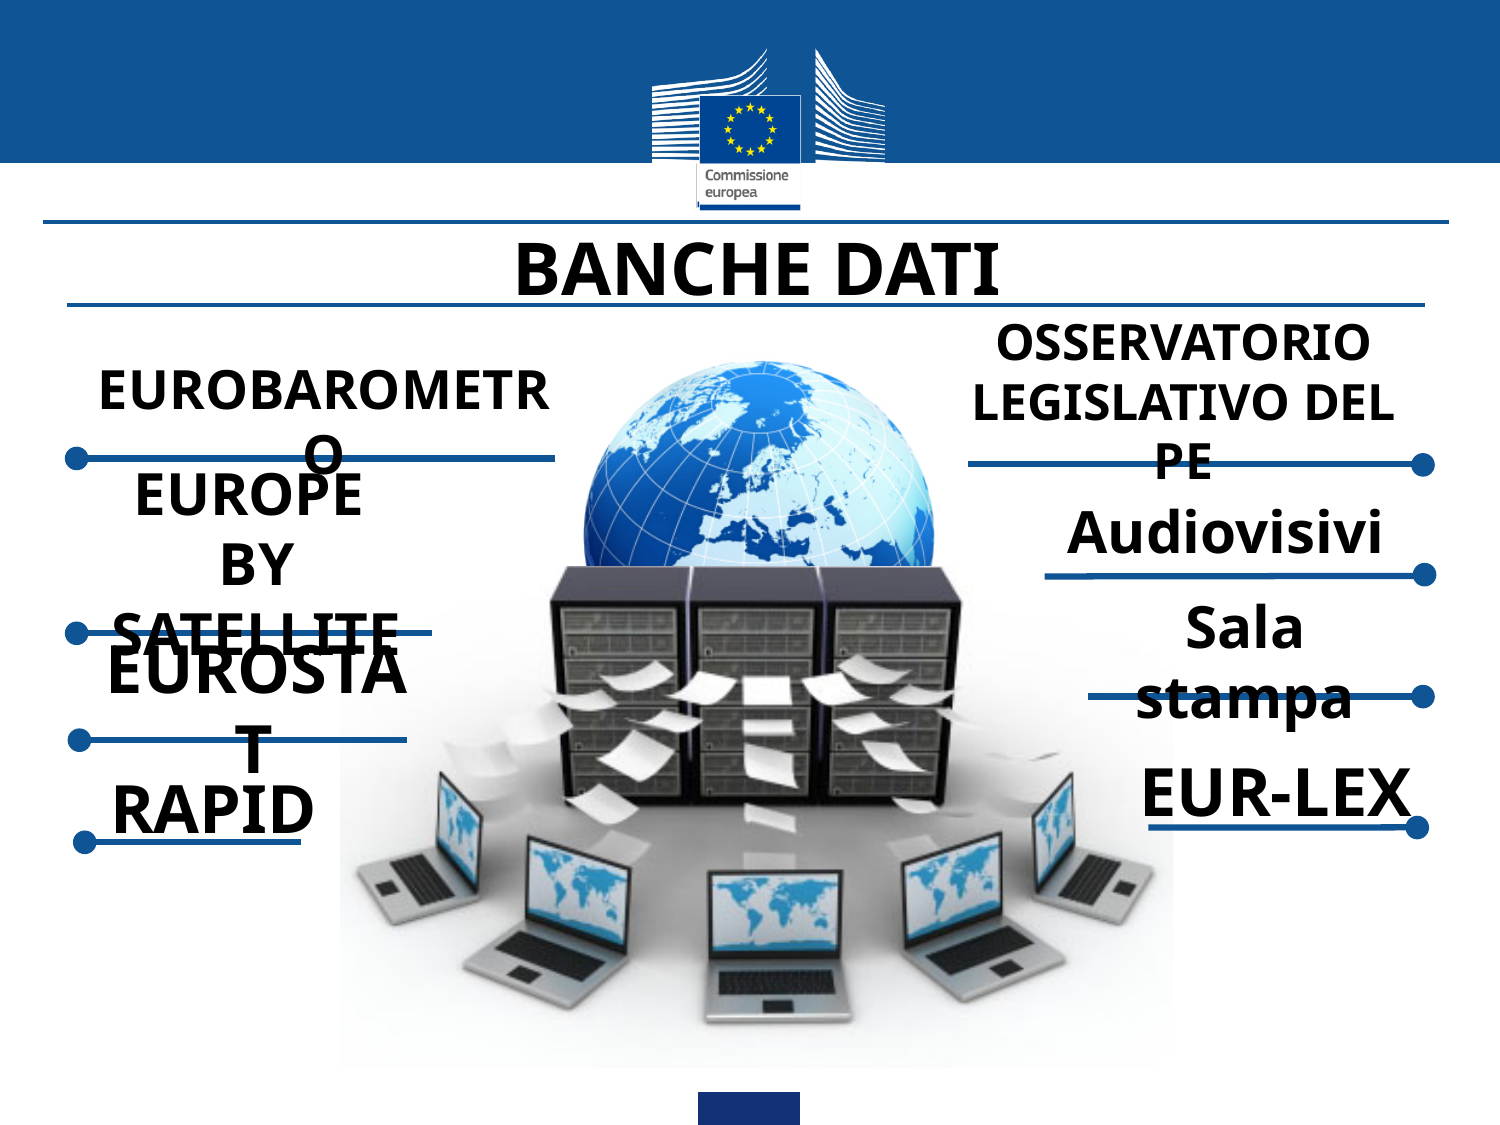

BANCHE DATI
OSSERVATORIO LEGISLATIVO DEL PE
EUROBAROMETRO
EUROPE
BY SATELLITE
Audiovisivi
Sala stampa
EUROSTAT
EUR-LEX
RAPID